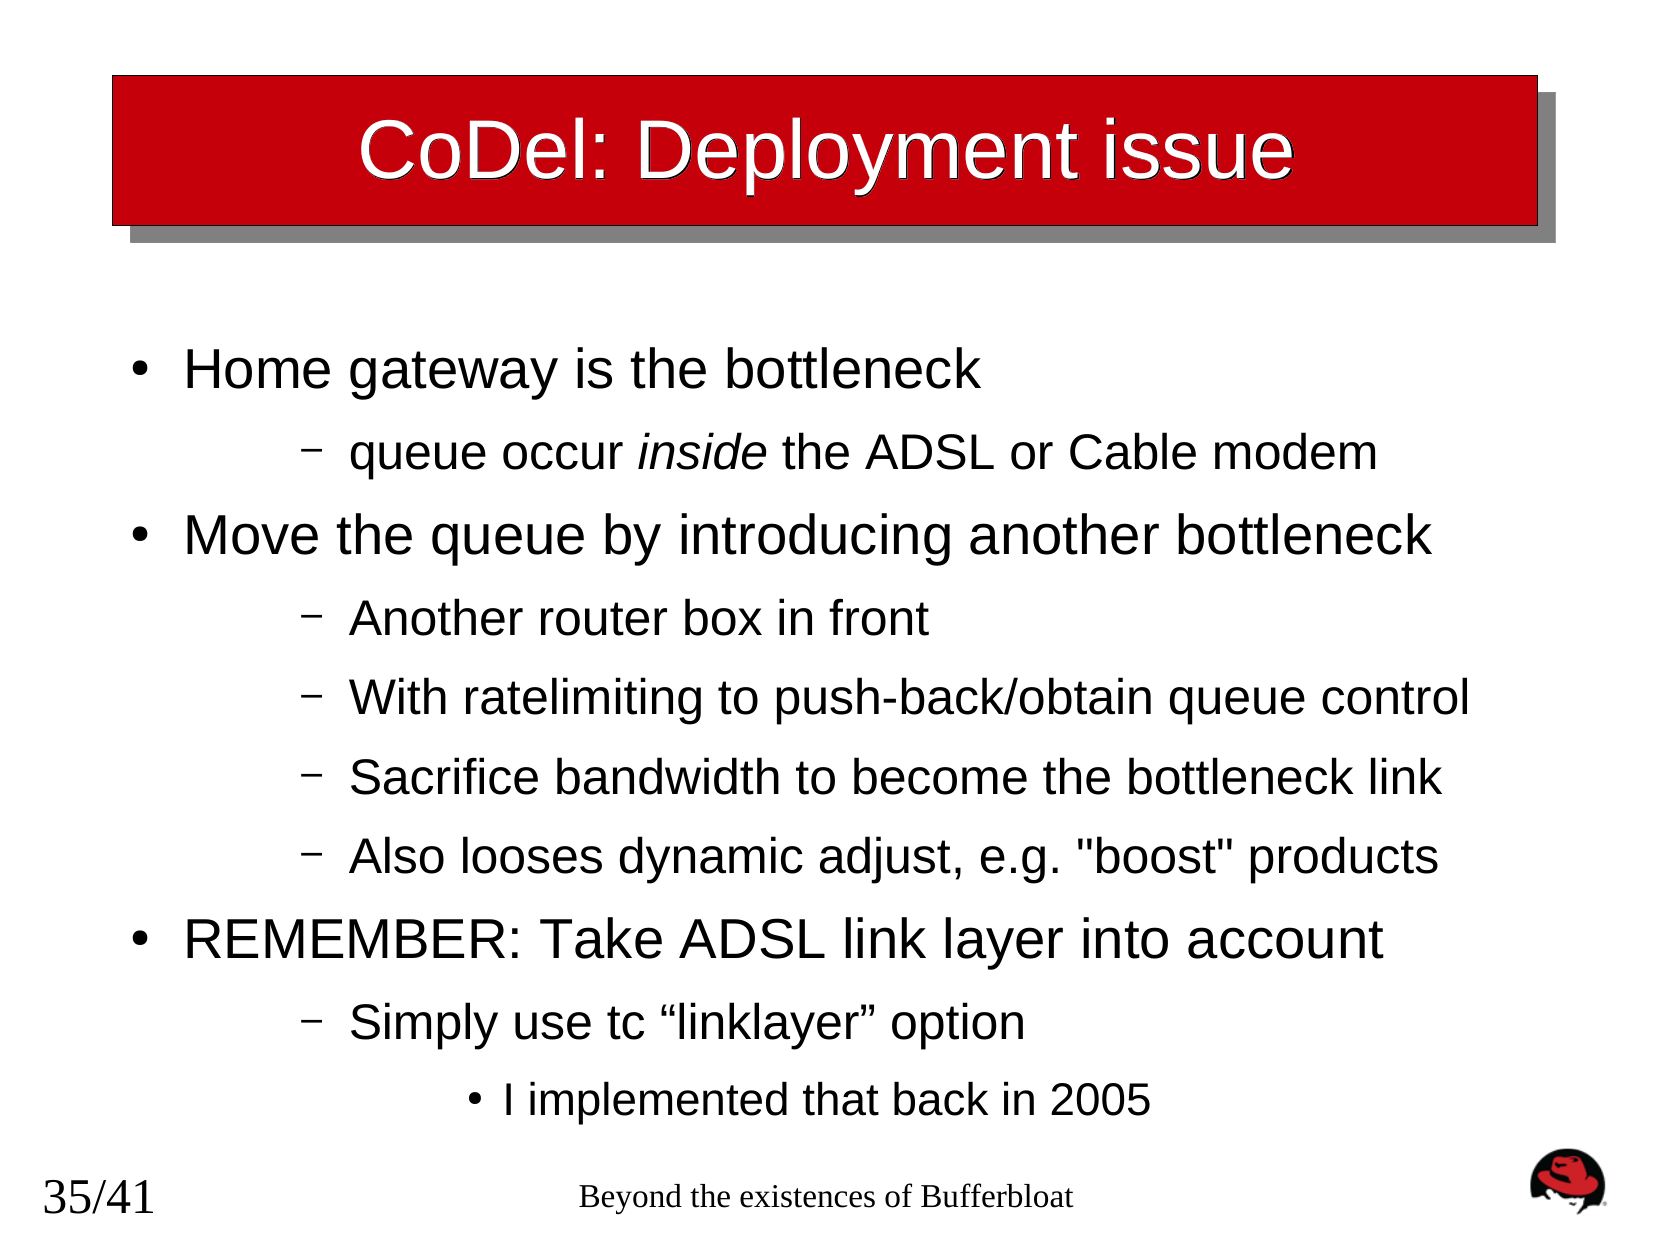

# CoDel: Deployment issue
Home gateway is the bottleneck
queue occur inside the ADSL or Cable modem
Move the queue by introducing another bottleneck
Another router box in front
With ratelimiting to push-back/obtain queue control
Sacrifice bandwidth to become the bottleneck link
Also looses dynamic adjust, e.g. "boost" products
REMEMBER: Take ADSL link layer into account
Simply use tc “linklayer” option
I implemented that back in 2005